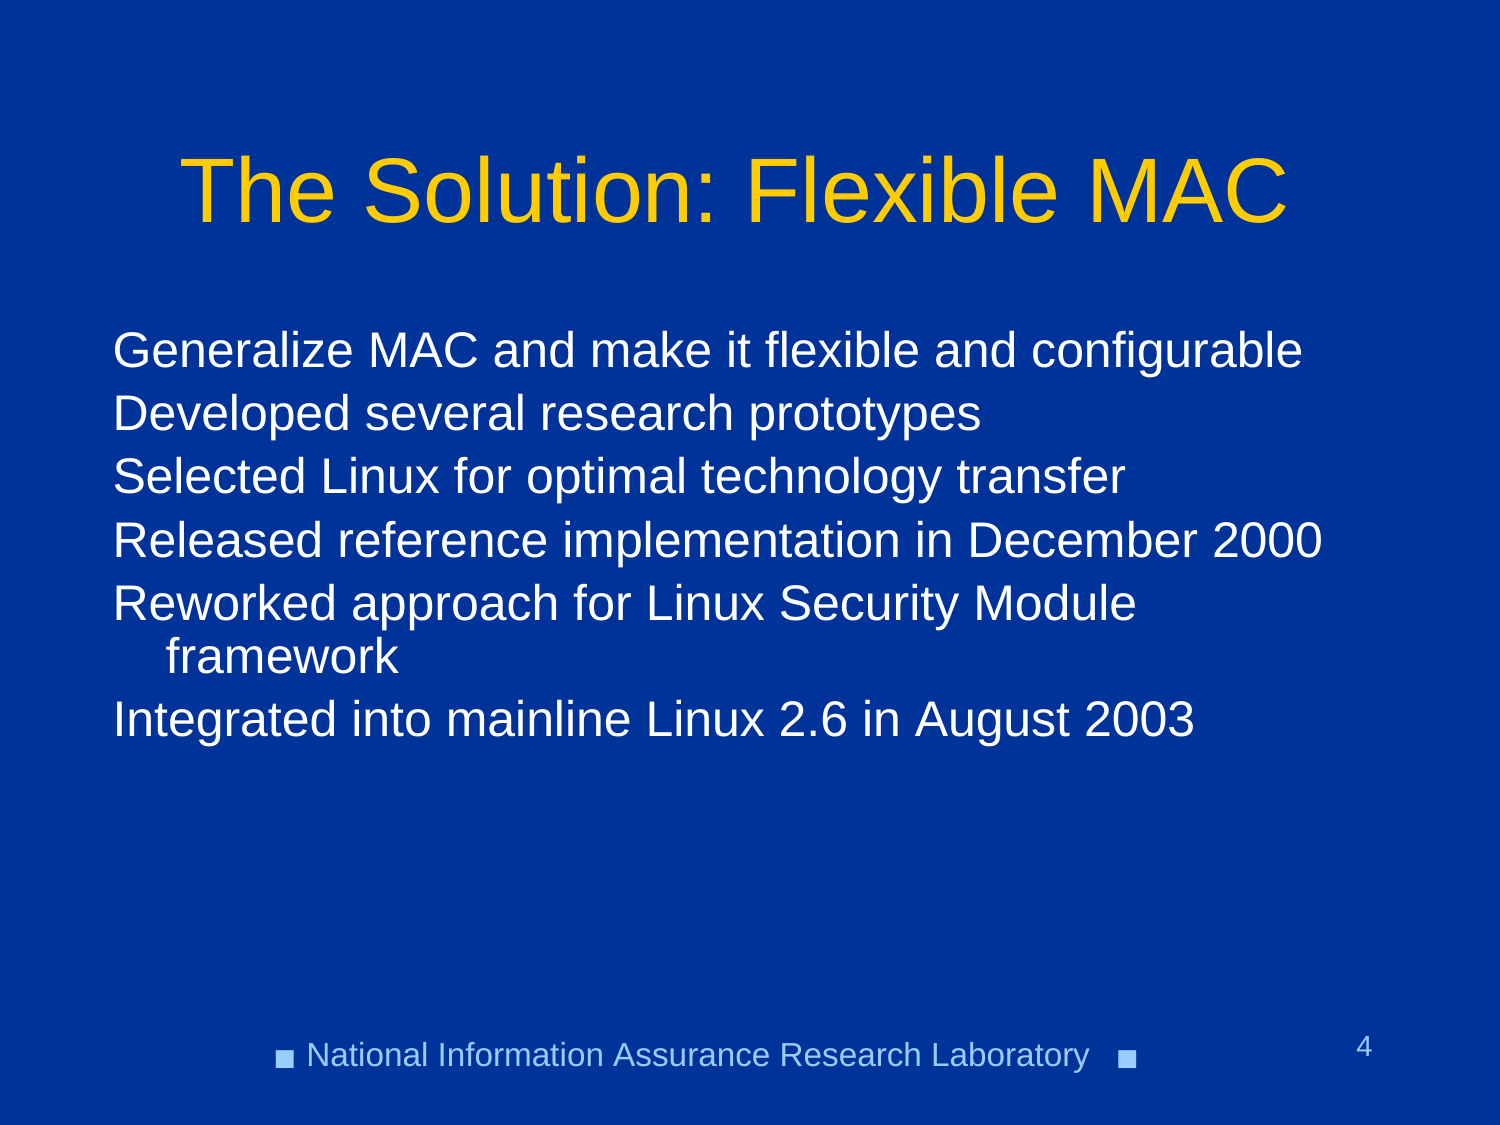

# The Solution: Flexible MAC
Generalize MAC and make it flexible and configurable
Developed several research prototypes
Selected Linux for optimal technology transfer
Released reference implementation in December 2000
Reworked approach for Linux Security Module framework
Integrated into mainline Linux 2.6 in August 2003